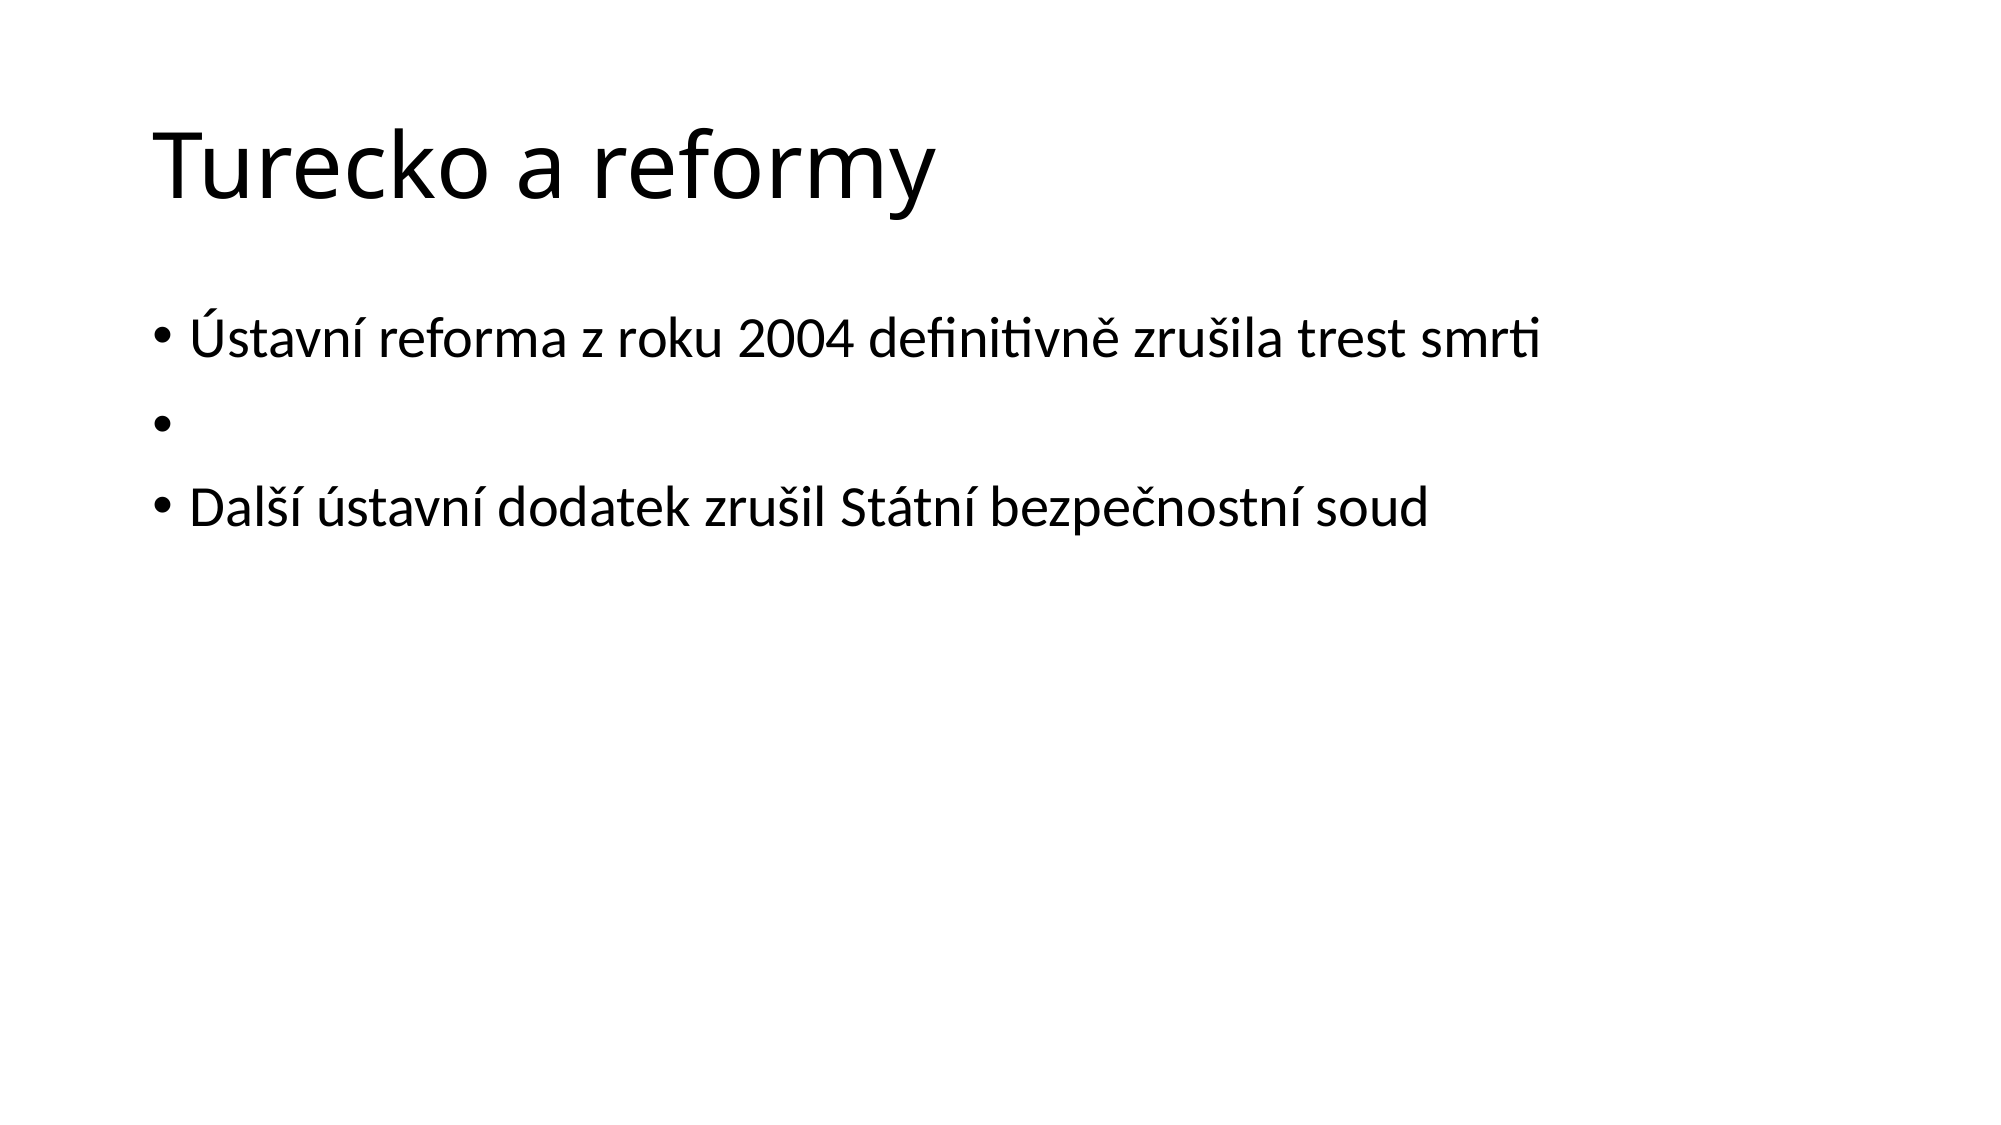

# Turecko a reformy
Ústavní reforma z roku 2004 definitivně zrušila trest smrti
Další ústavní dodatek zrušil Státní bezpečnostní soud